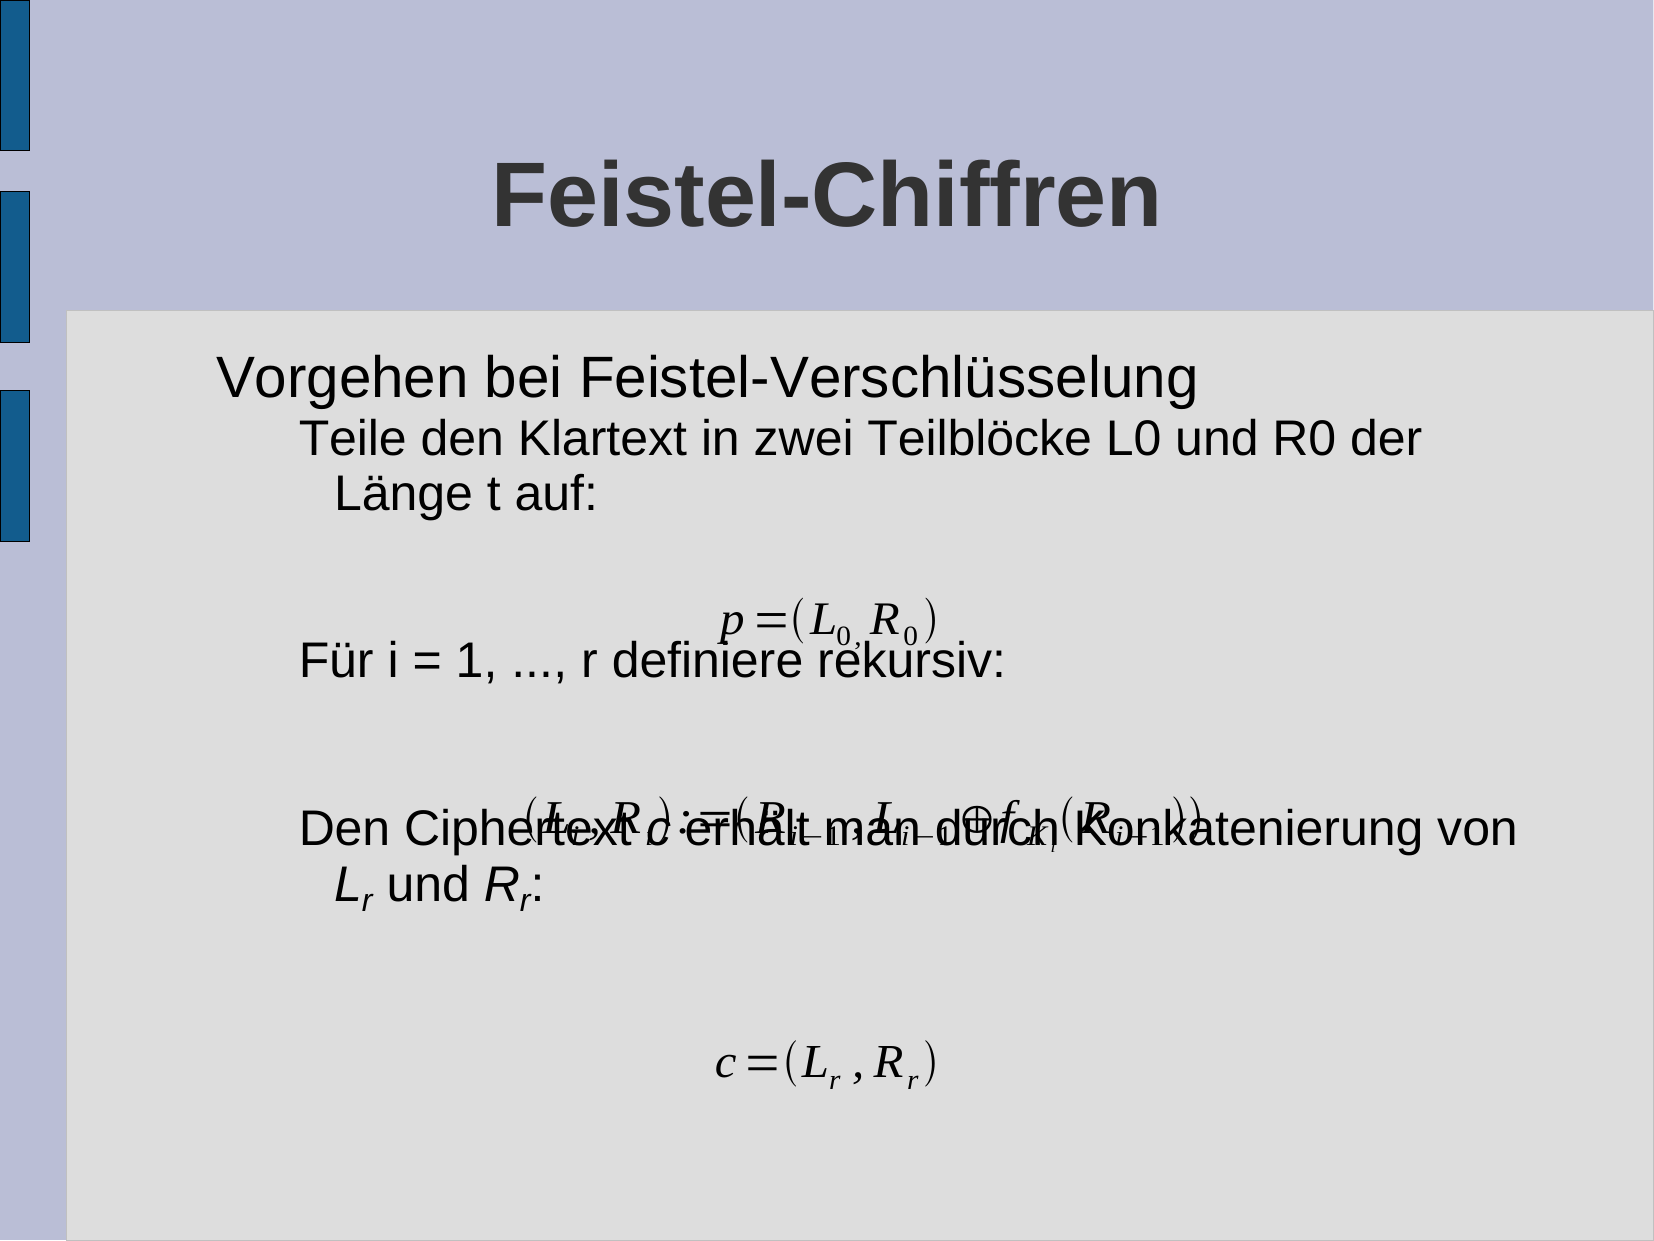

# Feistel-Chiffren
Vorgehen bei Feistel-Verschlüsselung
Teile den Klartext in zwei Teilblöcke L0 und R0 der Länge t auf:
Für i = 1, ..., r definiere rekursiv:
Den Ciphertext c erhält man durch Konkatenierung von Lr und Rr: